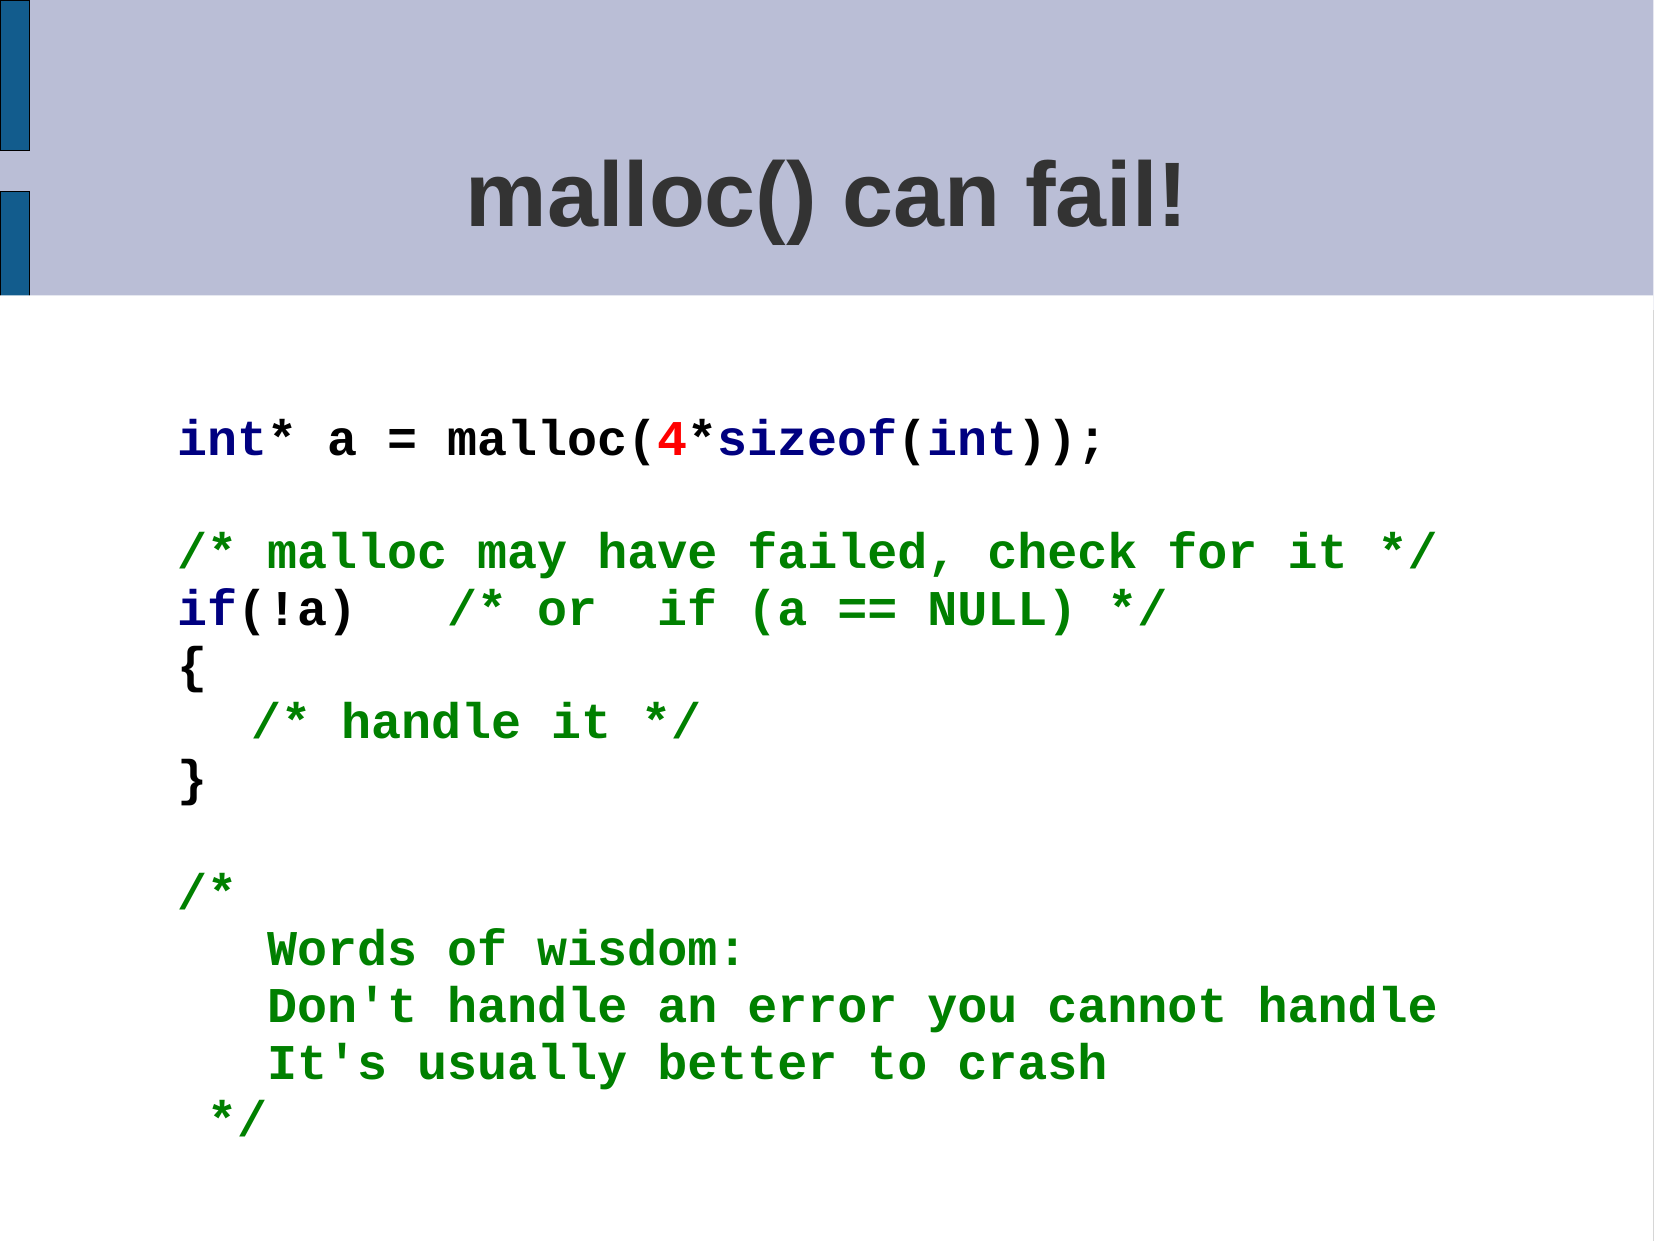

# malloc() can fail!
int* a = malloc(4*sizeof(int));
/* malloc may have failed, check for it */
if(!a) /* or if (a == NULL) */
{
	/* handle it */
}
/*
 Words of wisdom:
 Don't handle an error you cannot handle
 It's usually better to crash
 */